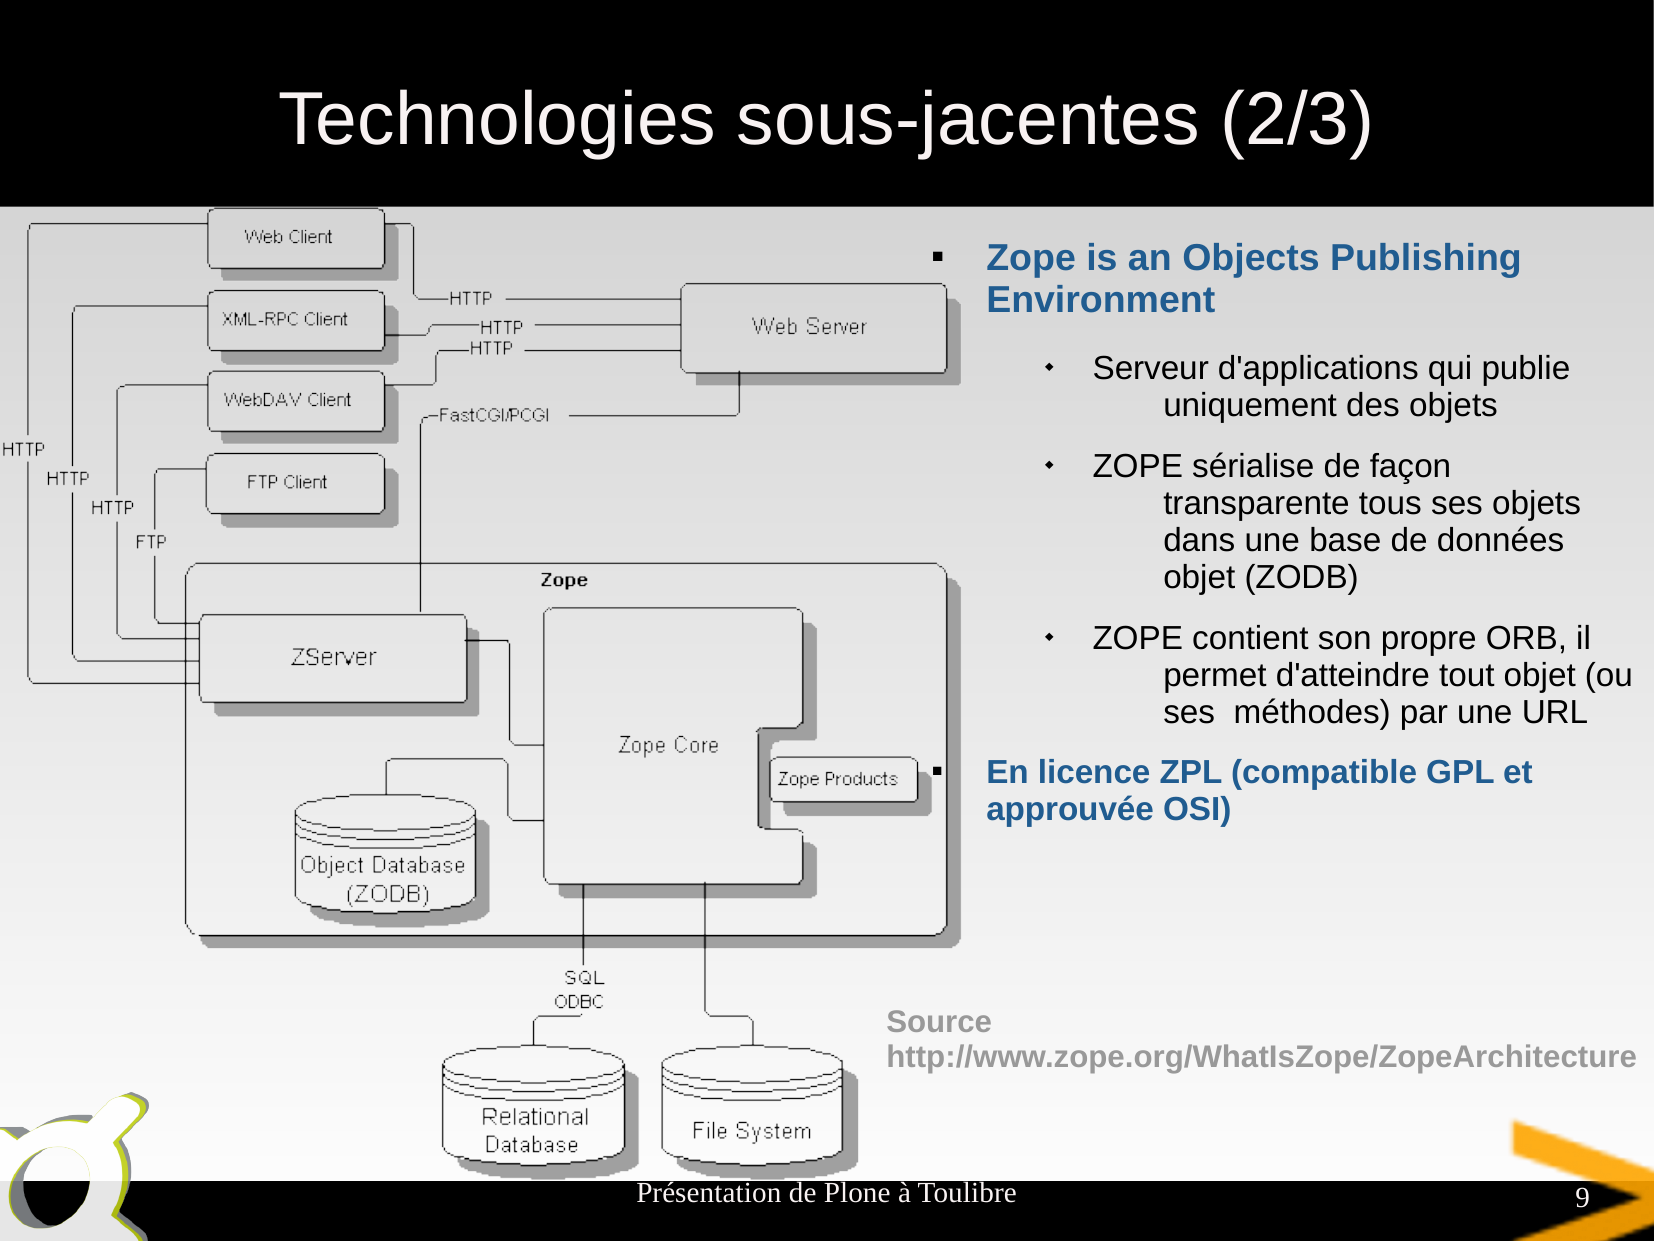

# Technologies sous-jacentes (2/3)
Zope is an Objects Publishing Environment
Serveur d'applications qui publie uniquement des objets
ZOPE sérialise de façon transparente tous ses objets dans une base de données objet (ZODB)
ZOPE contient son propre ORB, il permet d'atteindre tout objet (ou ses méthodes) par une URL
En licence ZPL (compatible GPL et approuvée OSI)
Source
http://www.zope.org/WhatIsZope/ZopeArchitecture
Présentation de Plone à Toulibre
9